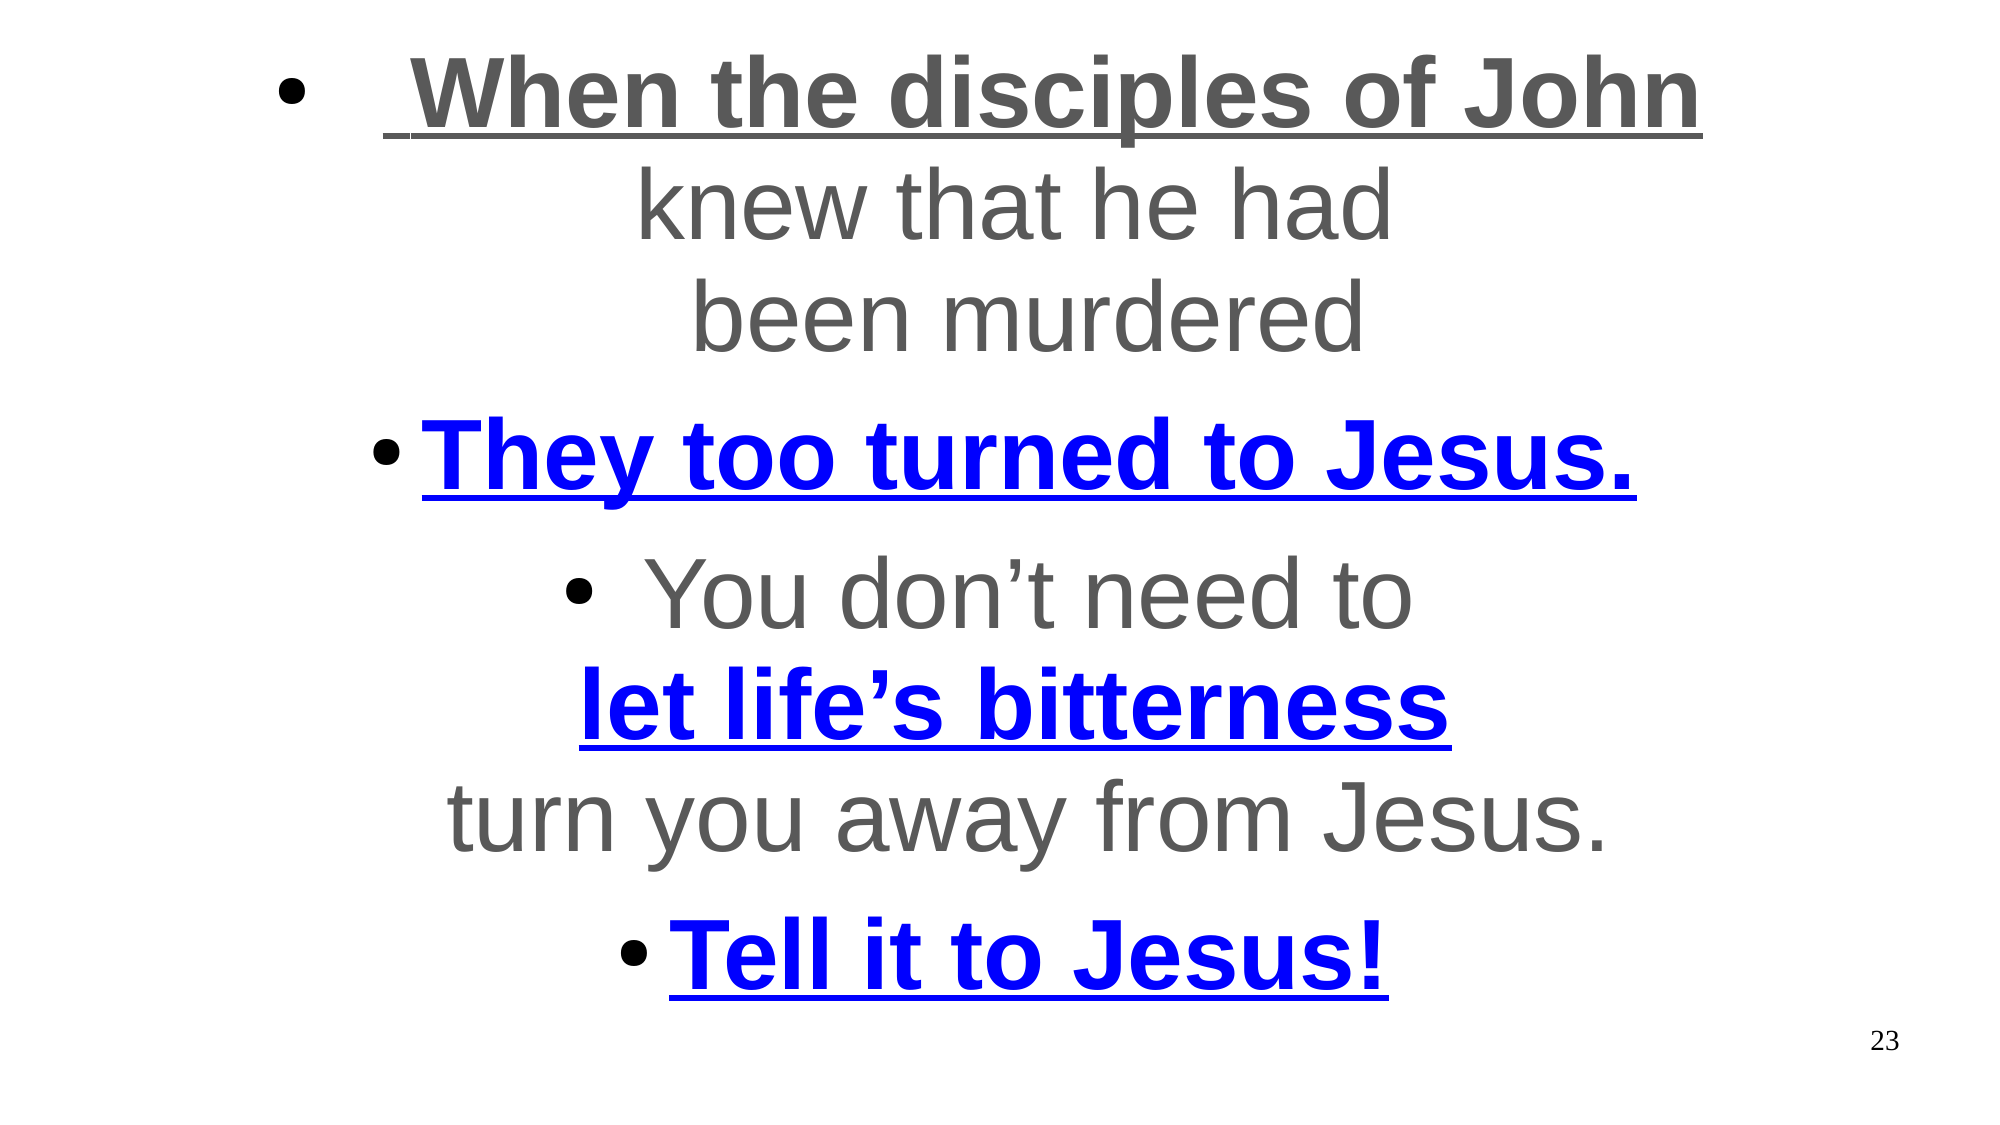

# When the disciples of John knew that he had been murdered
They too turned to Jesus.
 You don’t need to
let life’s bitterness
turn you away from Jesus.
Tell it to Jesus!
23